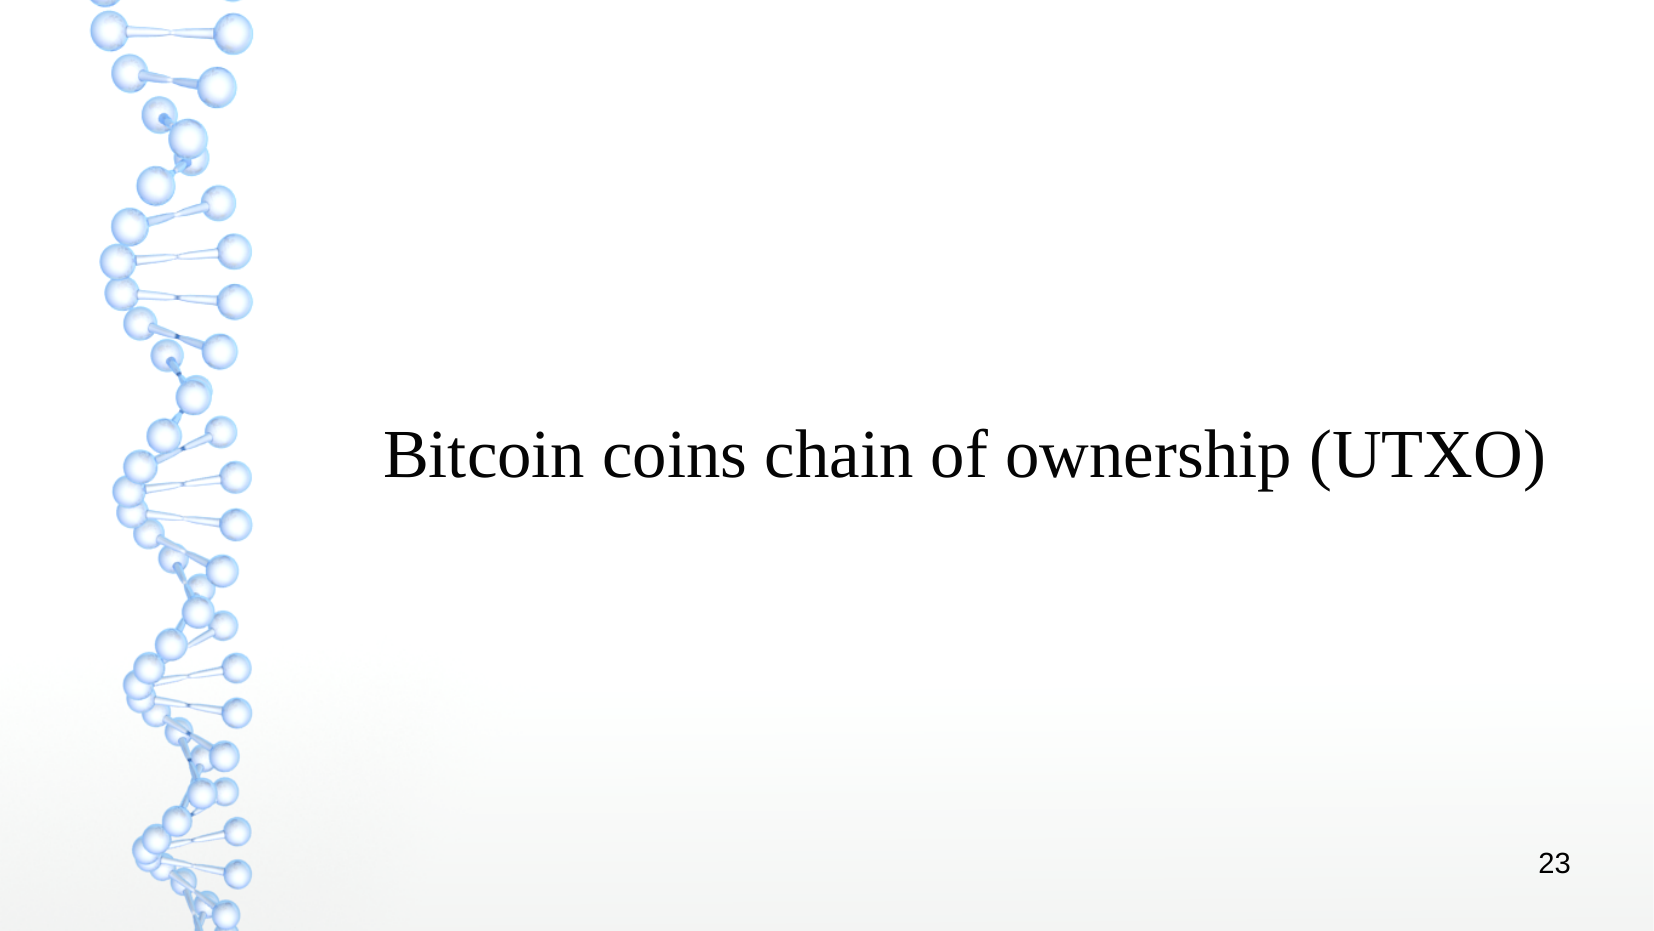

# Bitcoin coins chain of ownership (UTXO)
23